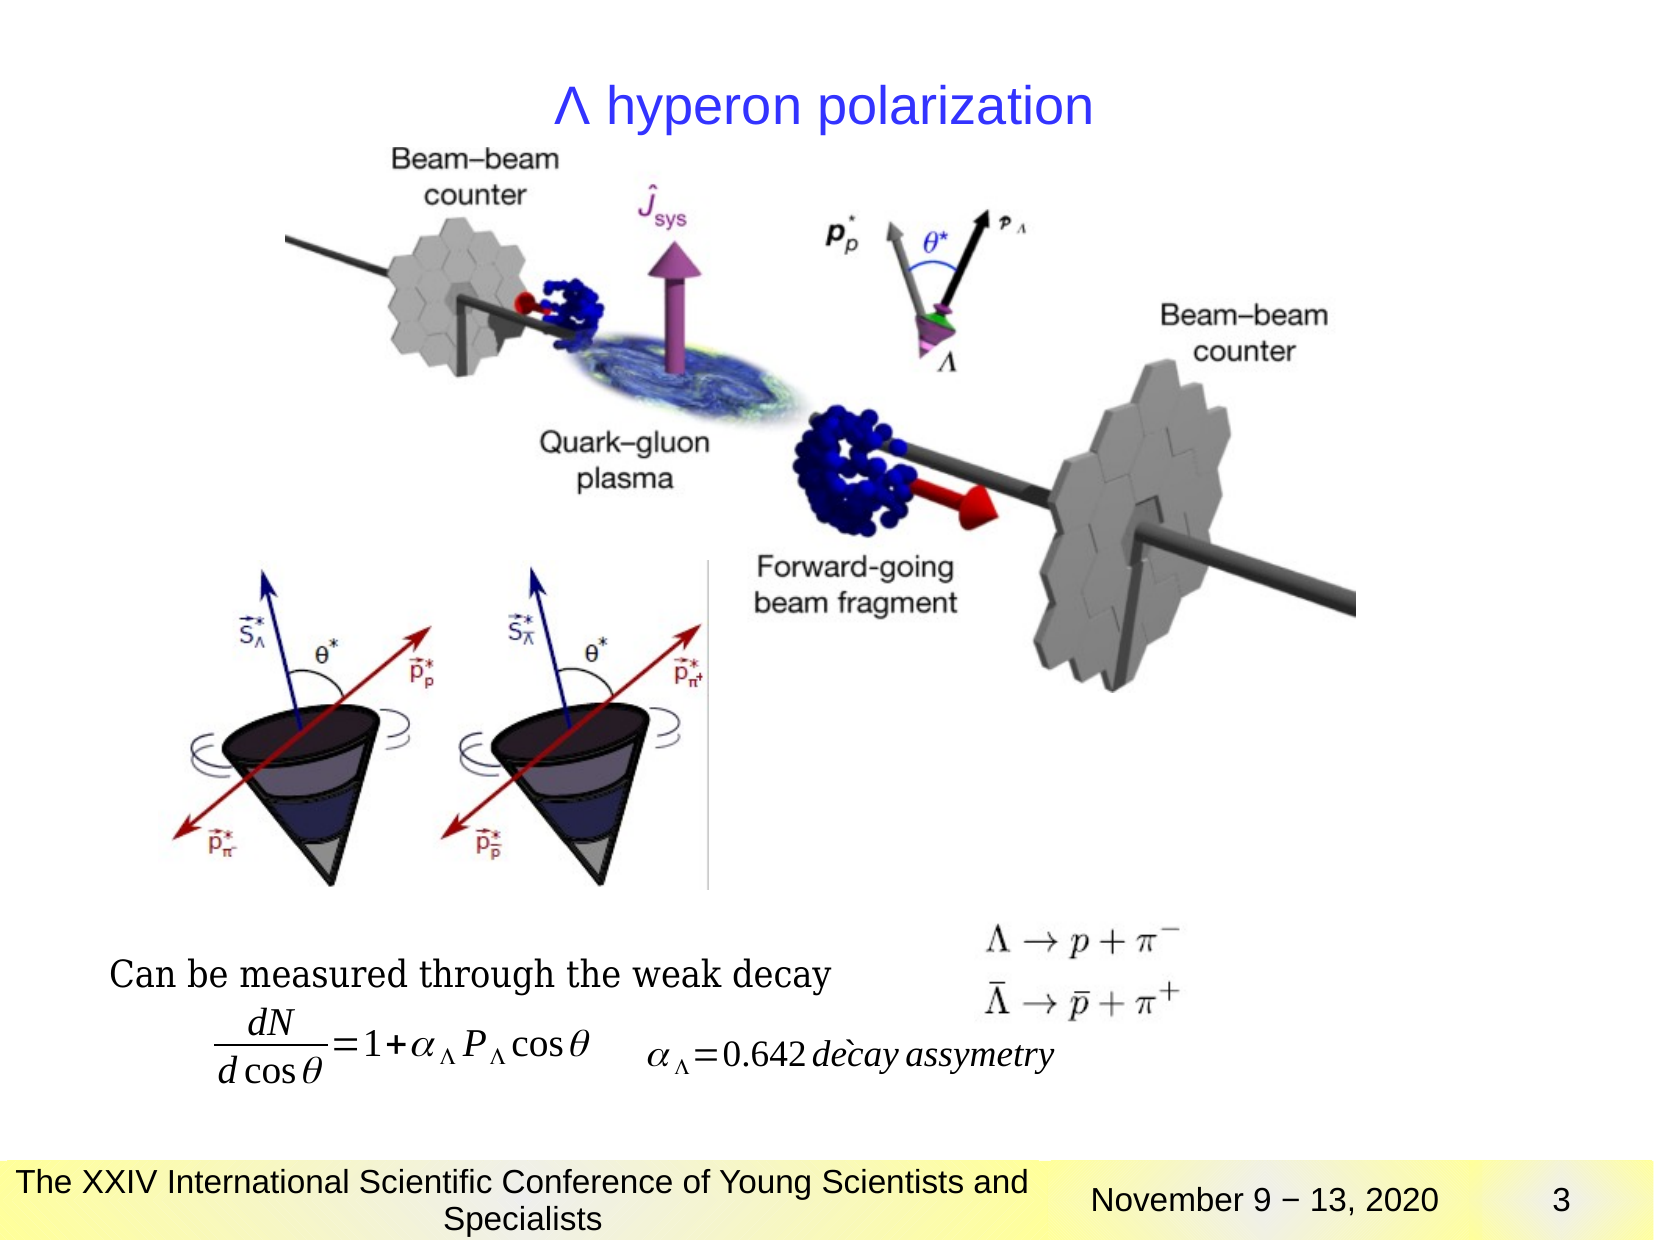

# Λ hyperon polarization
Can be measured through the weak decay
The XXIV International Scientific Conference of Young Scientists and Specialists
November 9 − 13, 2020
3